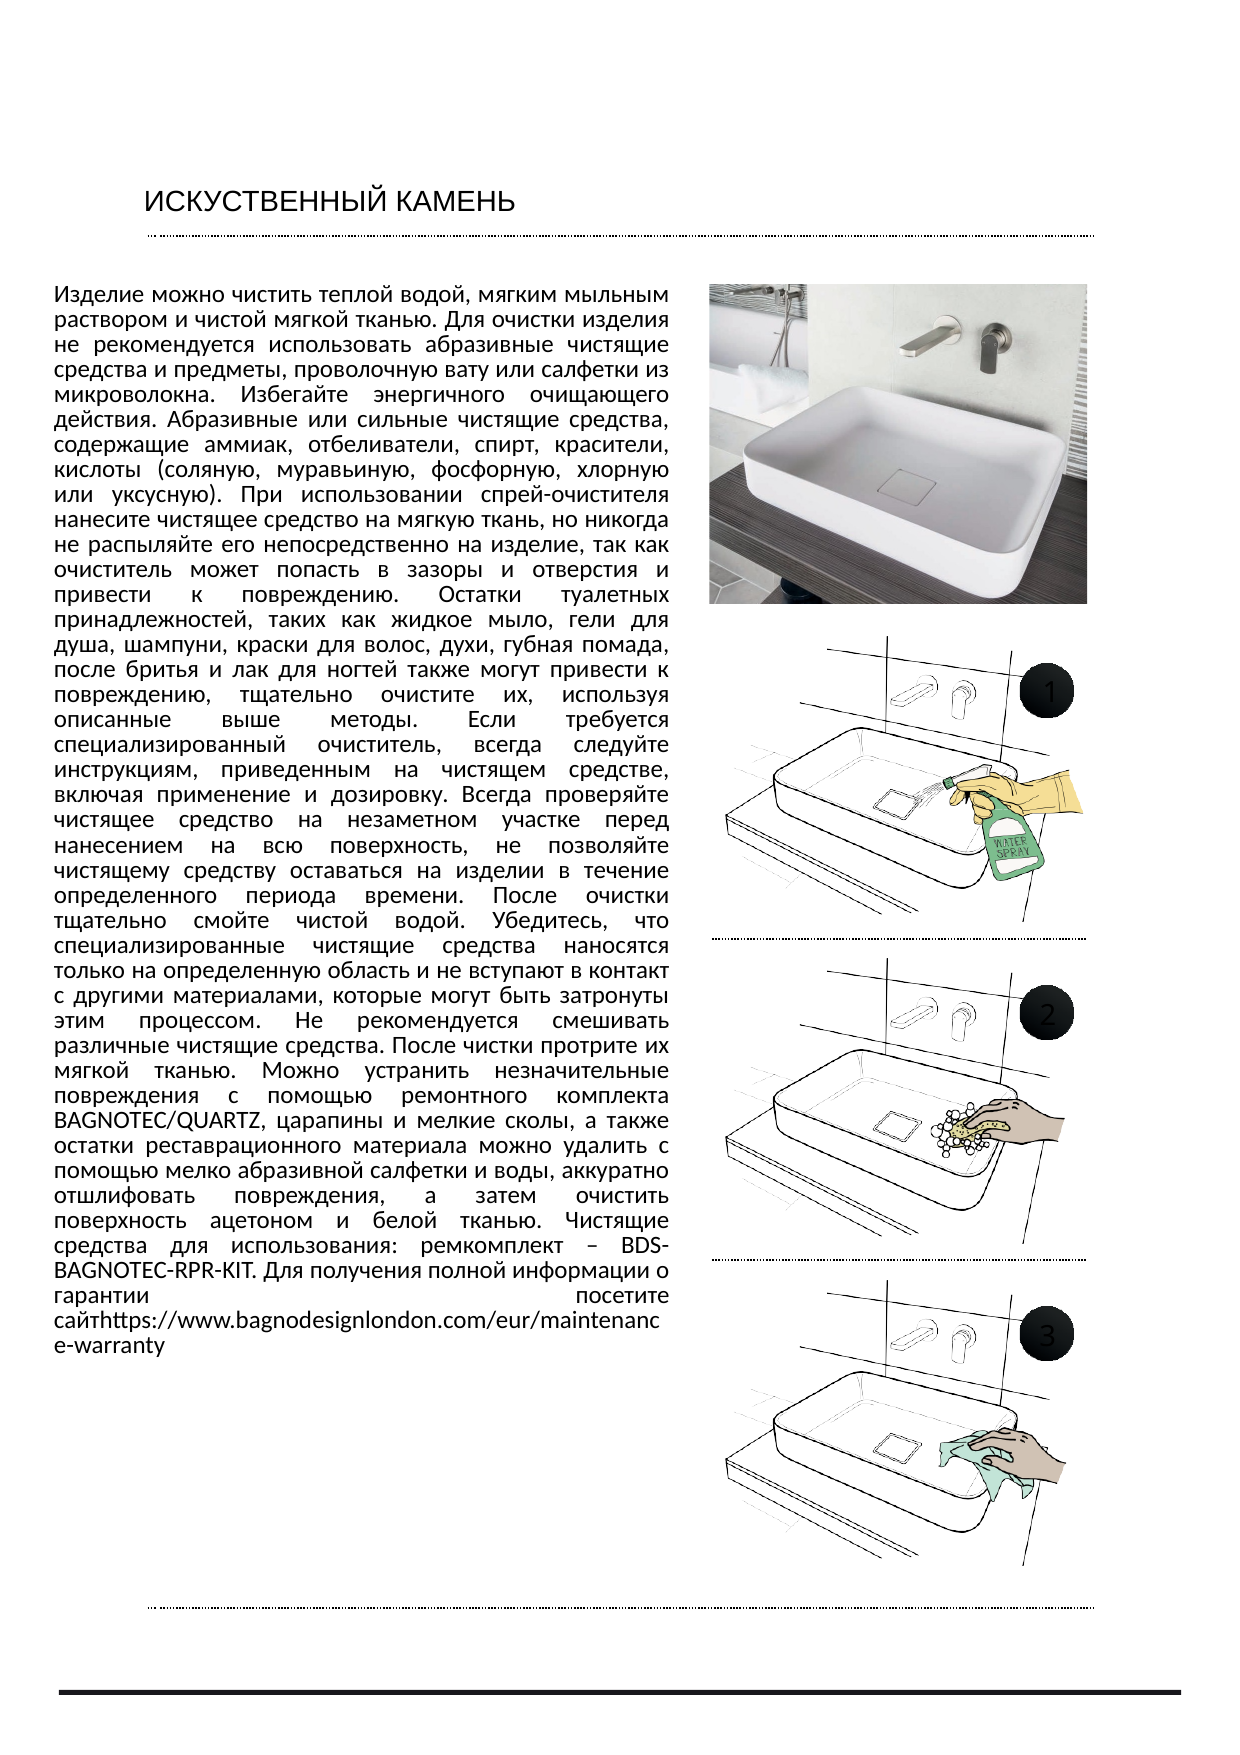

ИСКУСТВЕННЫЙ КАМЕНЬ
Изделие можно чистить теплой водой, мягким мыльным раствором и чистой мягкой тканью. Для очистки изделия не рекомендуется использовать абразивные чистящие средства и предметы, проволочную вату или салфетки из микроволокна. Избегайте энергичного очищающего действия. Абразивные или сильные чистящие средства, содержащие аммиак, отбеливатели, спирт, красители, кислоты (соляную, муравьиную, фосфорную, хлорную или уксусную). При использовании спрей-очистителя нанесите чистящее средство на мягкую ткань, но никогда не распыляйте его непосредственно на изделие, так как очиститель может попасть в зазоры и отверстия и привести к повреждению. Остатки туалетных принадлежностей, таких как жидкое мыло, гели для душа, шампуни, краски для волос, духи, губная помада, после бритья и лак для ногтей также могут привести к повреждению, тщательно очистите их, используя описанные выше методы. Если требуется специализированный очиститель, всегда следуйте инструкциям, приведенным на чистящем средстве, включая применение и дозировку. Всегда проверяйте чистящее средство на незаметном участке перед нанесением на всю поверхность, не позволяйте чистящему средству оставаться на изделии в течение определенного периода времени. После очистки тщательно смойте чистой водой. Убедитесь, что специализированные чистящие средства наносятся только на определенную область и не вступают в контакт с другими материалами, которые могут быть затронуты этим процессом. Не рекомендуется смешивать различные чистящие средства. После чистки протрите их мягкой тканью. Можно устранить незначительные повреждения с помощью ремонтного комплекта BAGNOTEC/QUARTZ, царапины и мелкие сколы, а также остатки реставрационного материала можно удалить с помощью мелко абразивной салфетки и воды, аккуратно отшлифовать повреждения, а затем очистить поверхность ацетоном и белой тканью. Чистящие средства для использования: ремкомплект – BDS-BAGNOTEC-RPR-KIT. Для получения полной информации о гарантии посетите сайтhttps://www.bagnodesignlondon.com/eur/maintenance-warranty
1
2
3